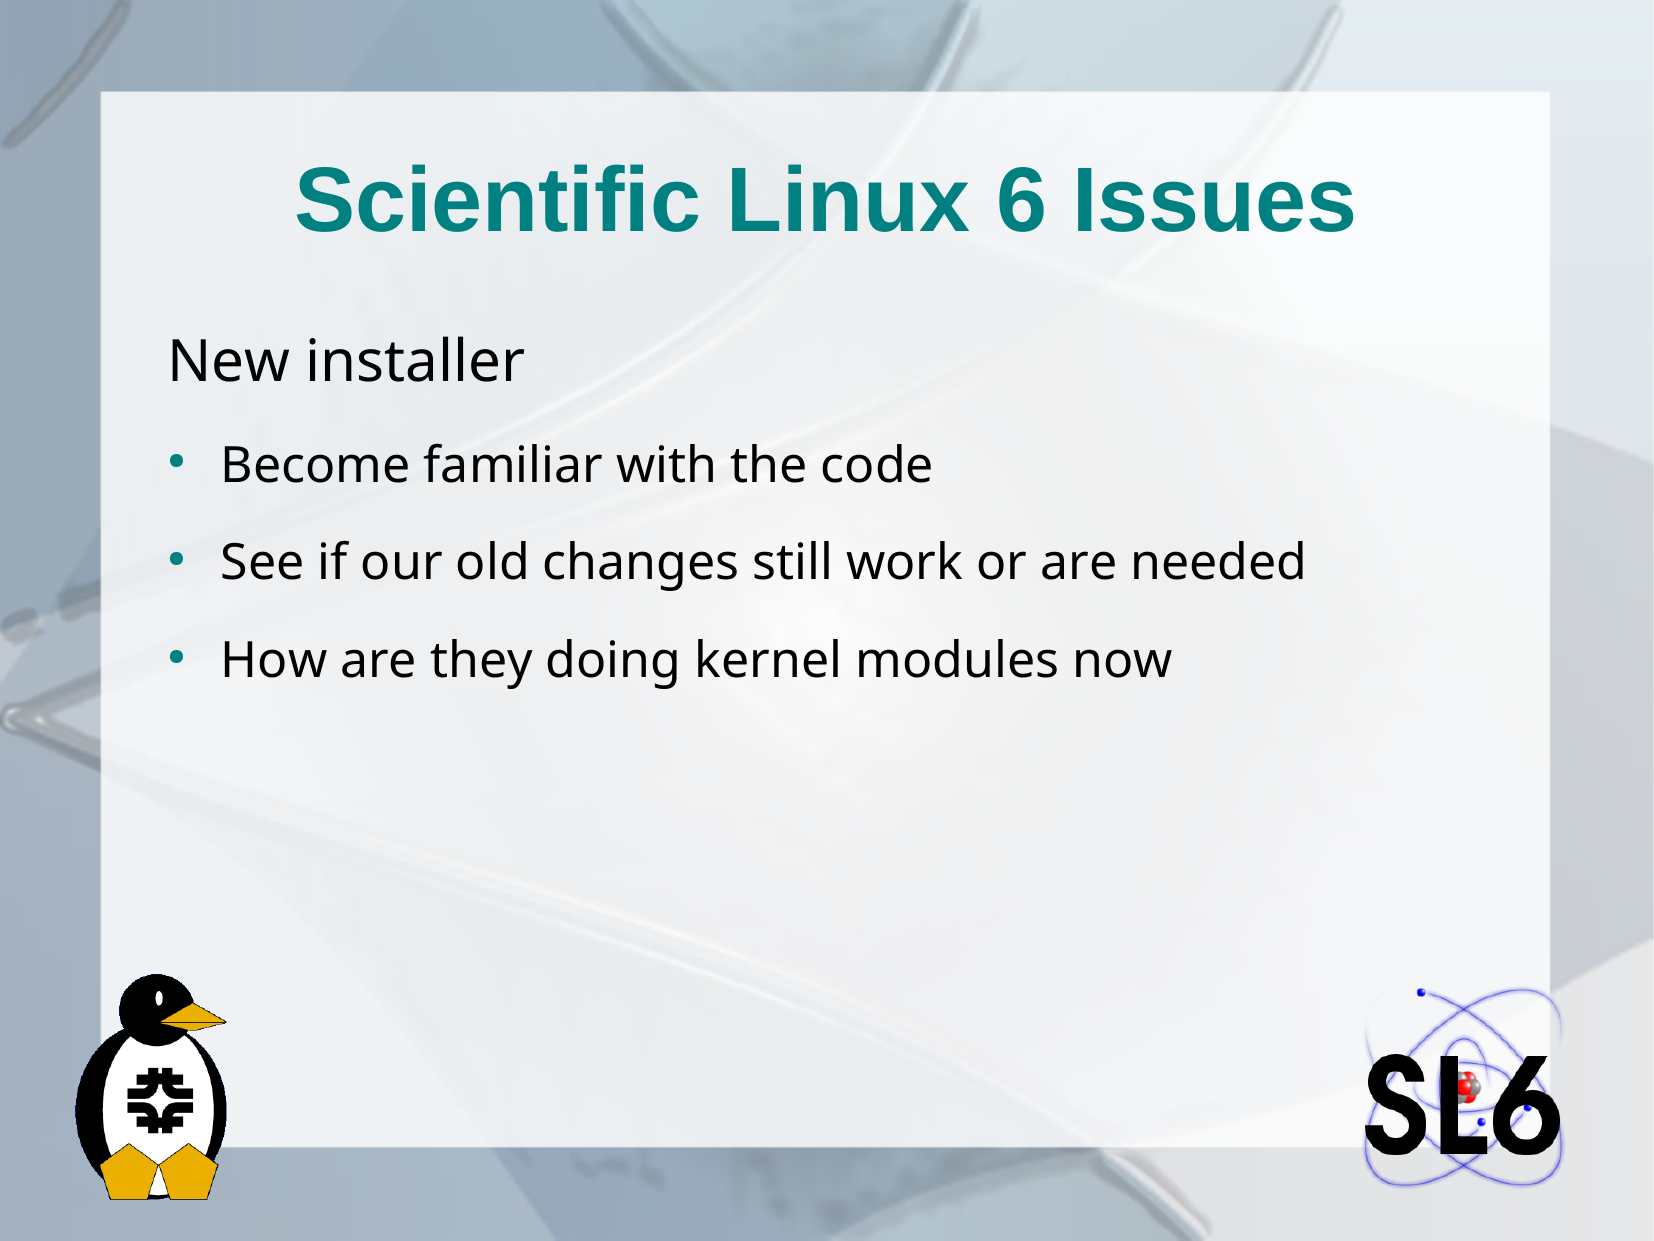

# Scientific Linux 6 Issues
New installer
Become familiar with the code
See if our old changes still work or are needed
How are they doing kernel modules now